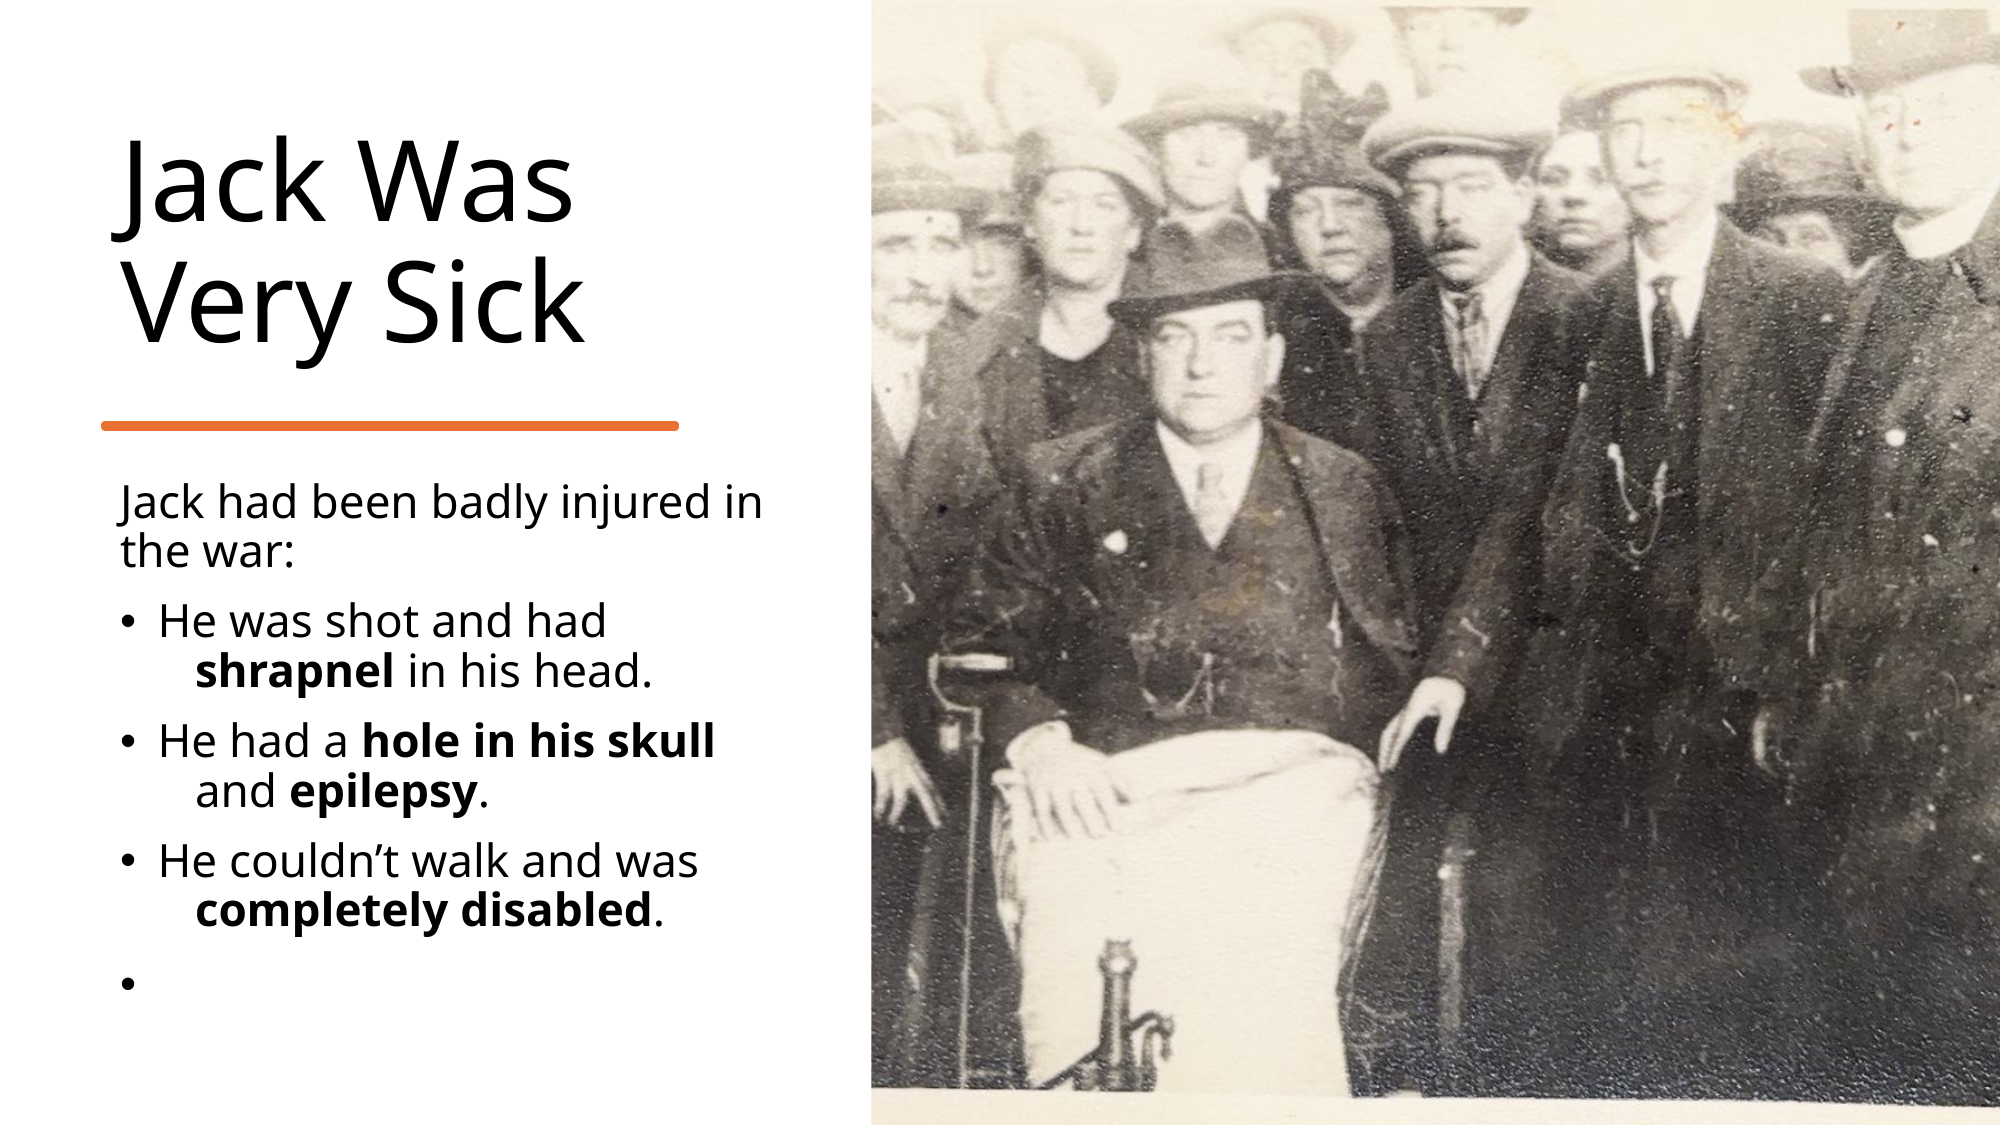

# Jack Was Very Sick
Jack had been badly injured in the war:
He was shot and had shrapnel in his head.
He had a hole in his skull and epilepsy.
He couldn’t walk and was completely disabled.